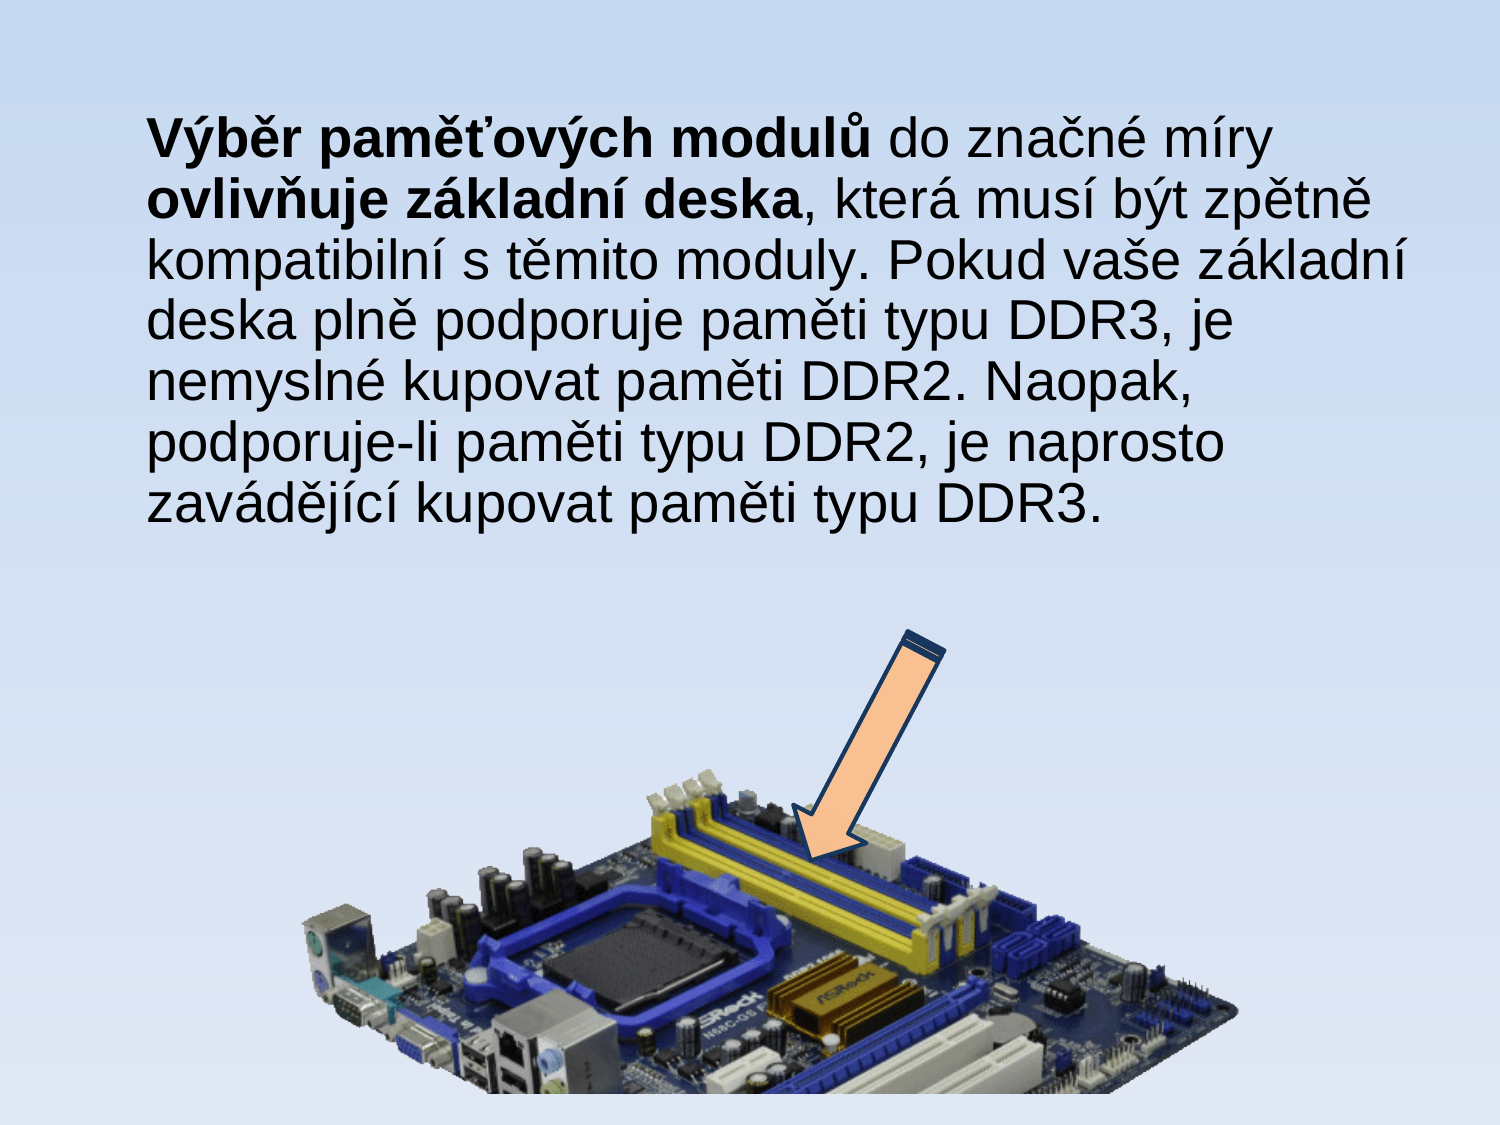

# Výběr paměťových modulů do značné míry ovlivňuje základní deska, která musí být zpětně kompatibilní s těmito moduly. Pokud vaše základní deska plně podporuje paměti typu DDR3, je nemyslné kupovat paměti DDR2. Naopak, podporuje-li paměti typu DDR2, je naprosto zavádějící kupovat paměti typu DDR3.